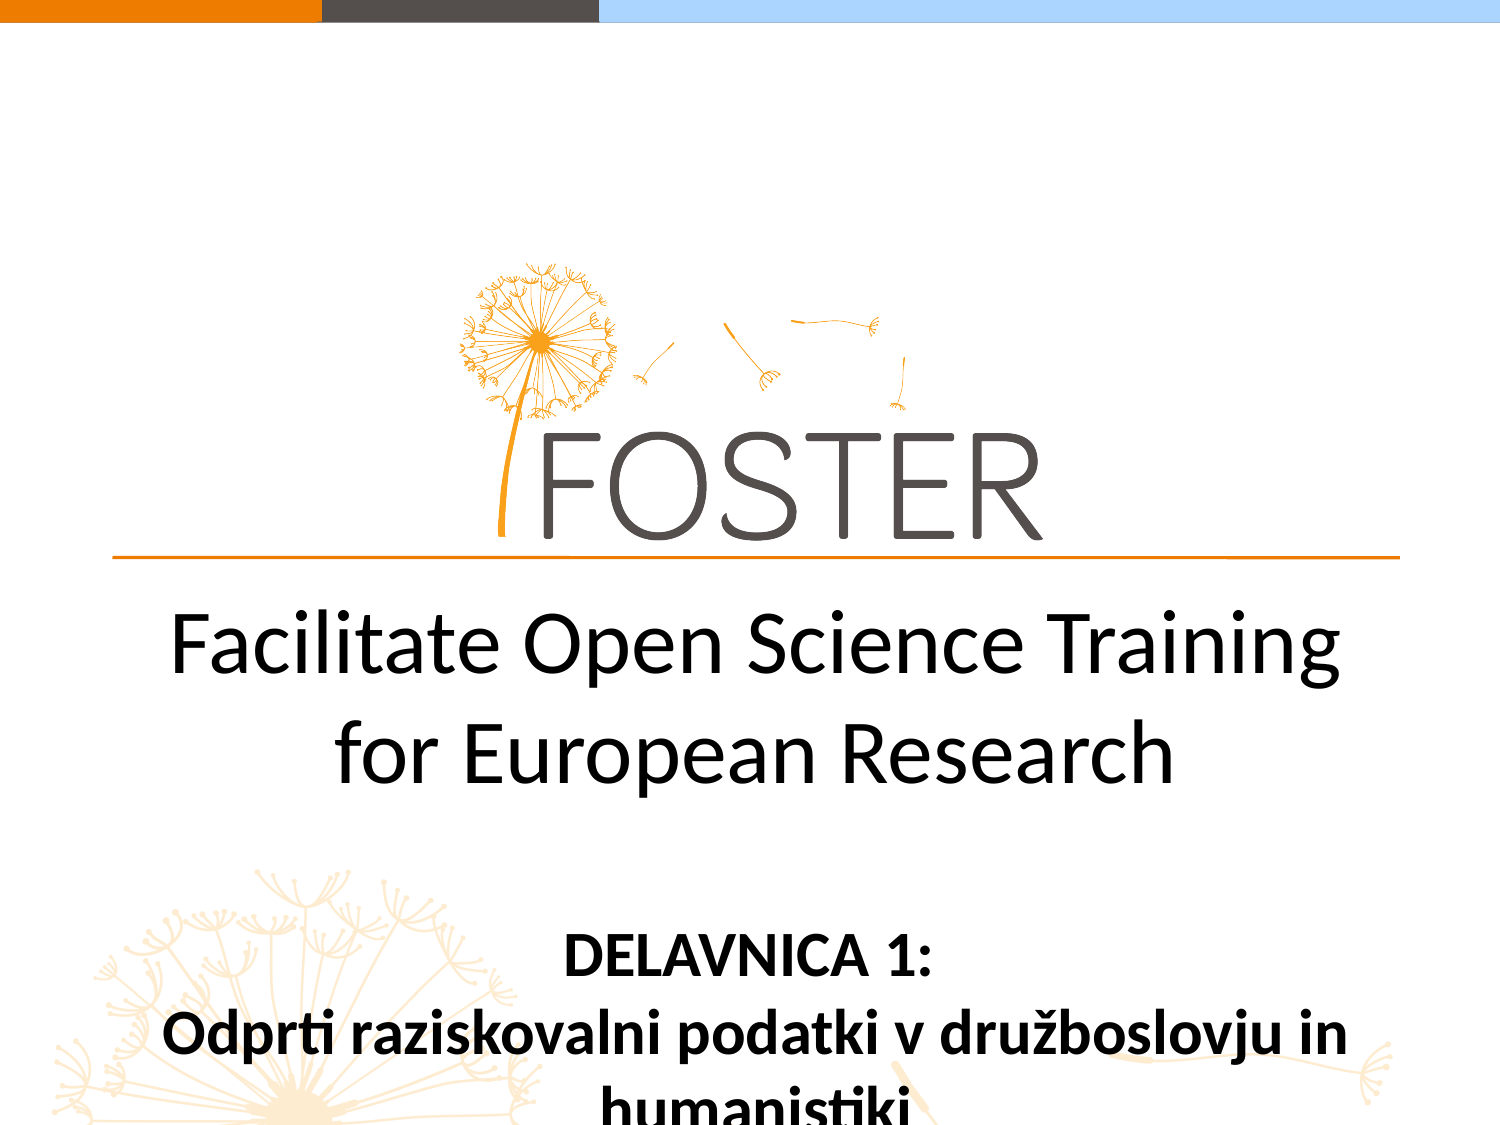

# Facilitate Open Science Training for European Research
DELAVNICA 1:
Odprti raziskovalni podatki v družboslovju in humanistiki
18. junij 2014, Arhiv družboslovnih podatkov, Fakulteta za družbene vede, Univerza v Ljubljani